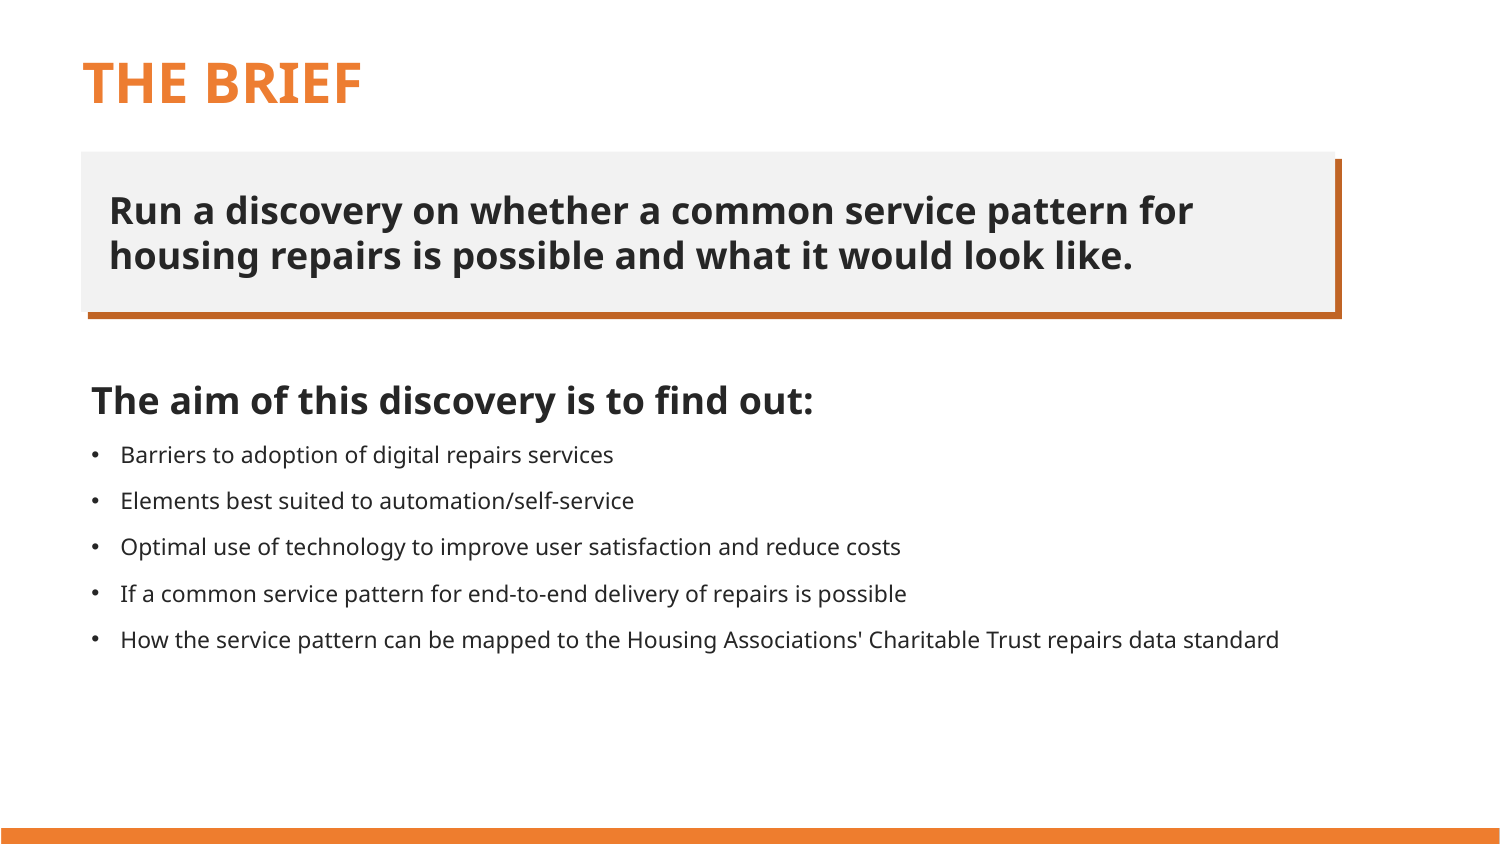

THE BRIEF
Run a discovery on whether a common service pattern for housing repairs is possible and what it would look like.
# The aim of this discovery is to find out:
Barriers to adoption of digital repairs services
Elements best suited to automation/self-service
Optimal use of technology to improve user satisfaction and reduce costs
If a common service pattern for end-to-end delivery of repairs is possible
How the service pattern can be mapped to the Housing Associations' Charitable Trust repairs data standard